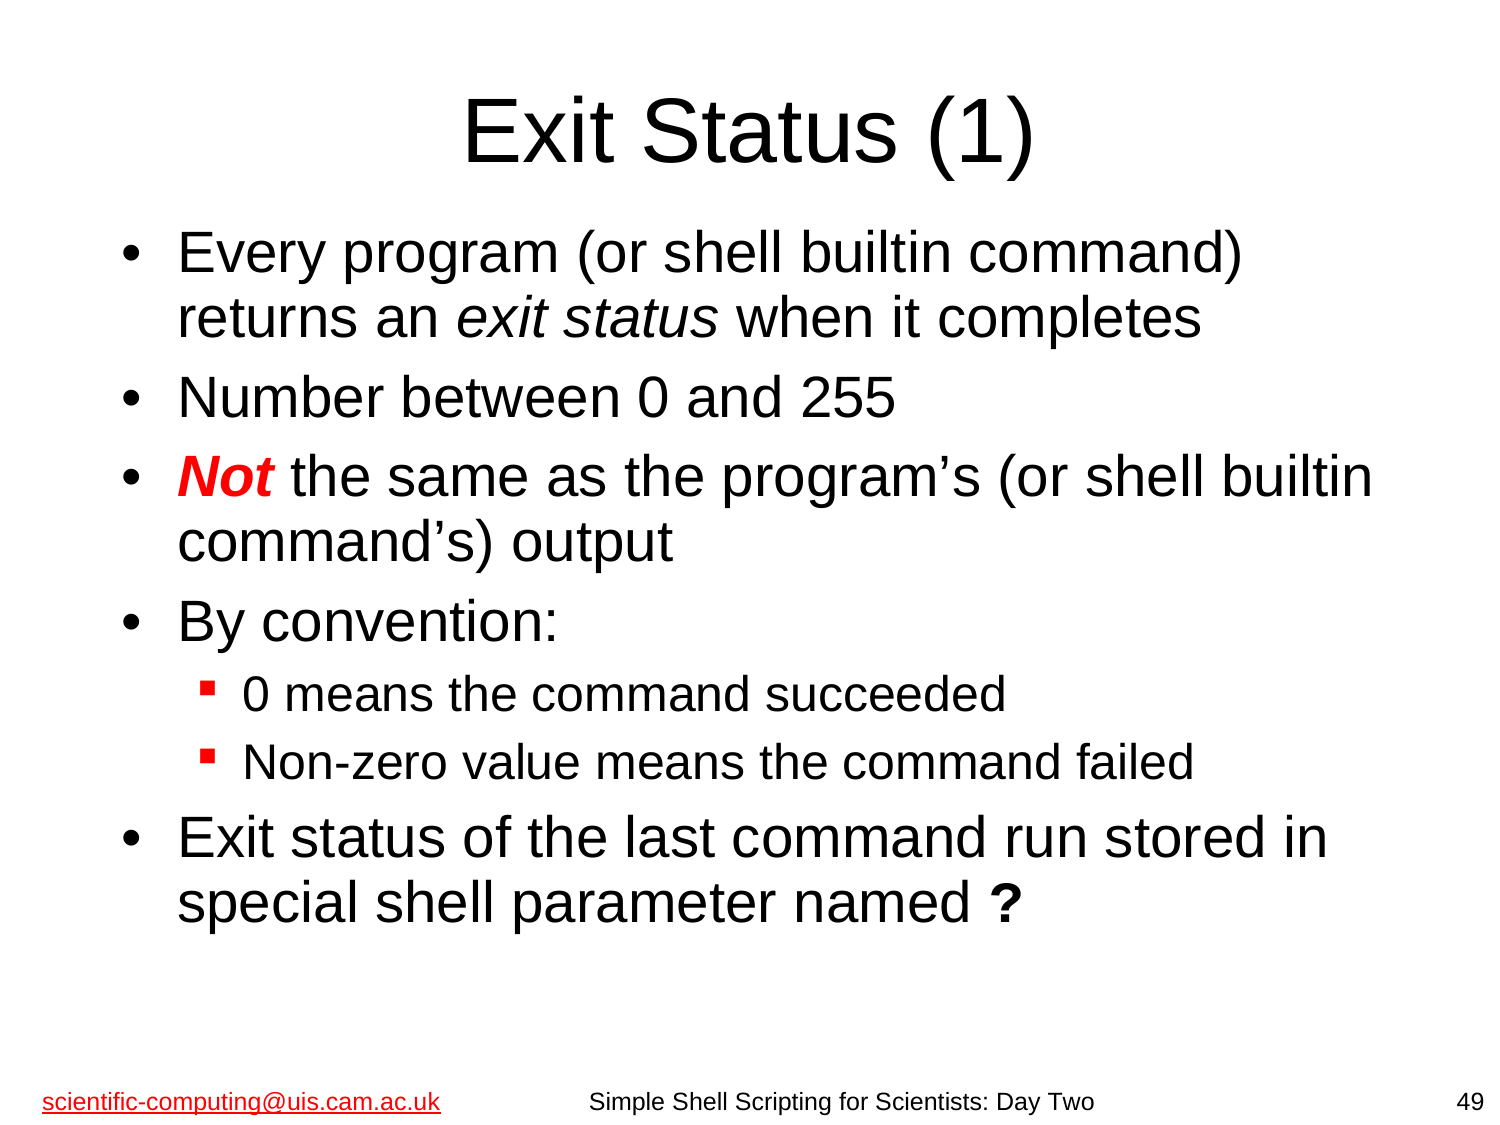

# Exit Status (1)
Every program (or shell builtin command) returns an exit status when it completes
Number between 0 and 255
Not the same as the program’s (or shell builtin command’s) output
By convention:
0 means the command succeeded
Non-zero value means the command failed
Exit status of the last command run stored in special shell parameter named ?
escience-support@ucs.cam.ac.uk	Simple Shell Scripting for Scientists: Day Two
49